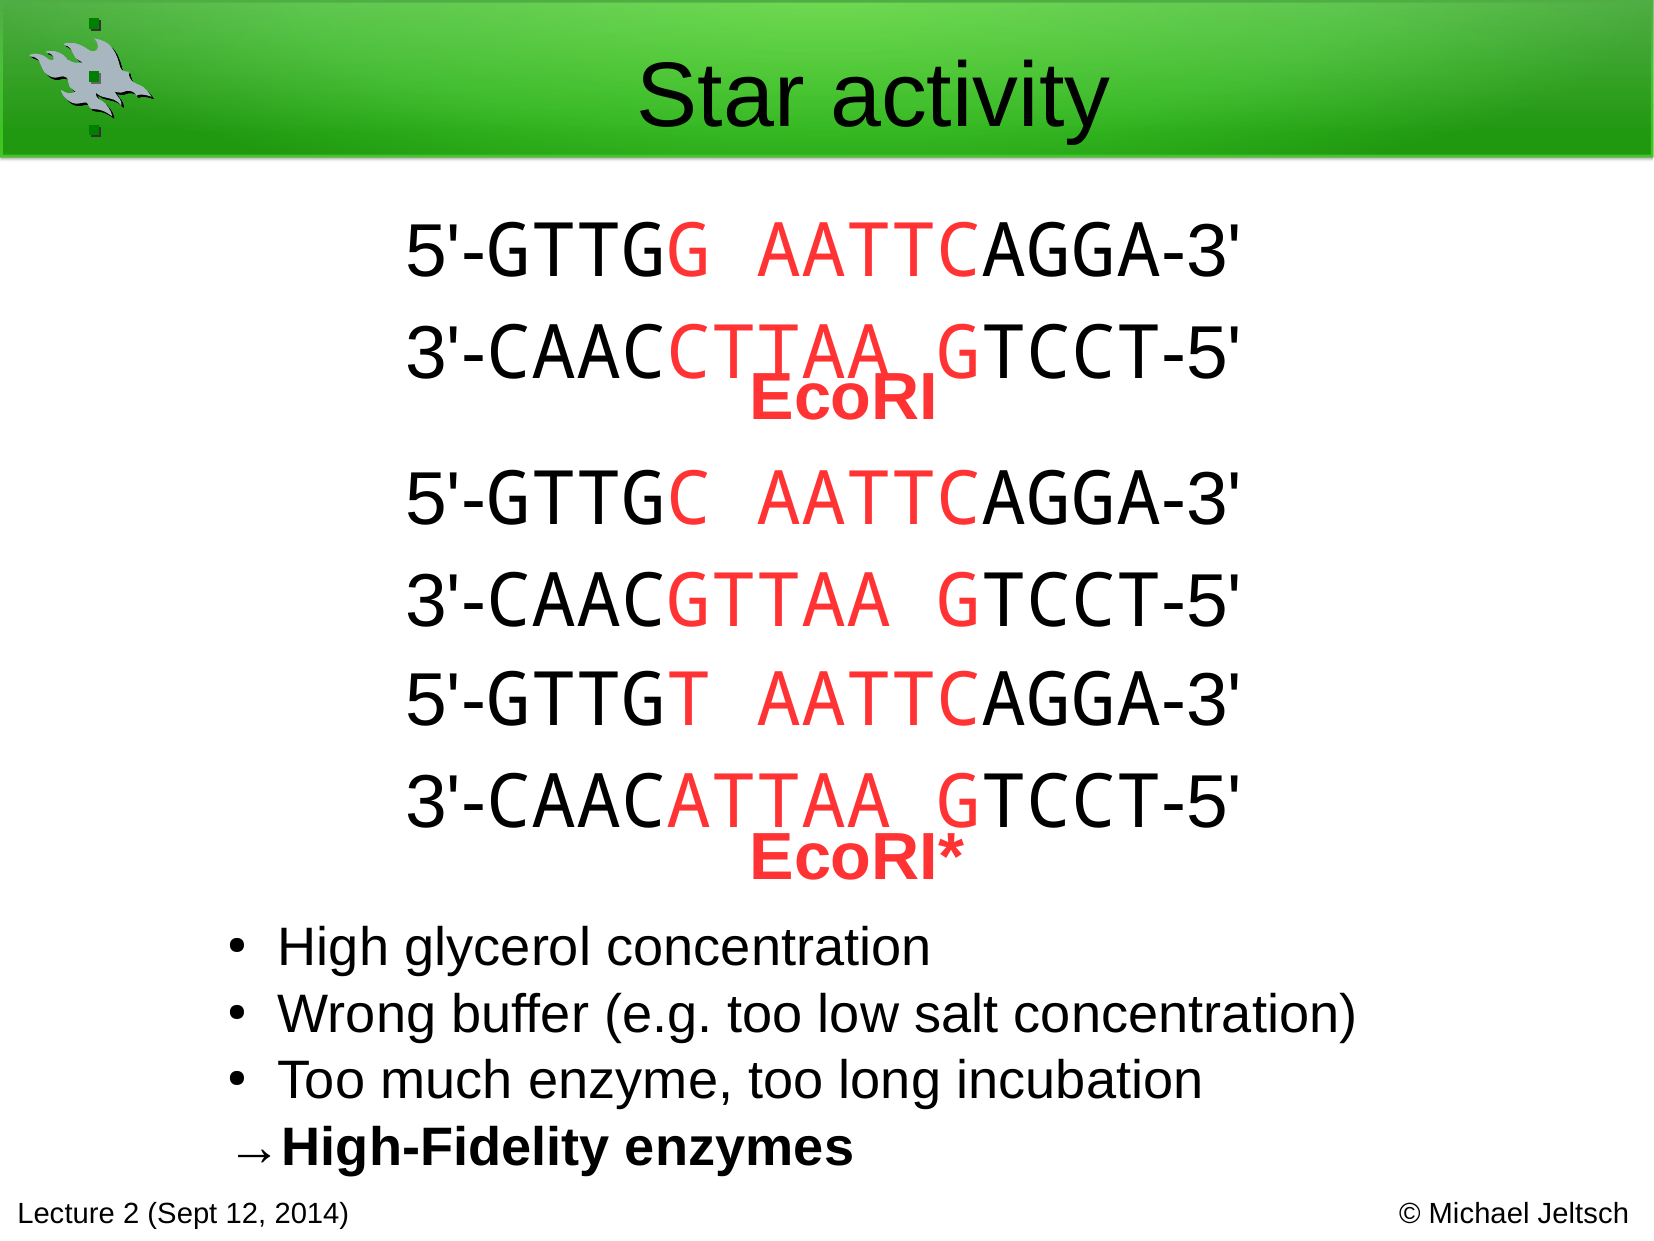

# Star activity
5'-GTTGG AATTCAGGA-3'
3'-CAACCTTAA GTCCT-5'
EcoRI
5'-GTTGC AATTCAGGA-3'
3'-CAACGTTAA GTCCT-5'
5'-GTTGT AATTCAGGA-3'
3'-CAACATTAA GTCCT-5'
EcoRI*
 High glycerol concentration
 Wrong buffer (e.g. too low salt concentration)
 Too much enzyme, too long incubation
→High-Fidelity enzymes